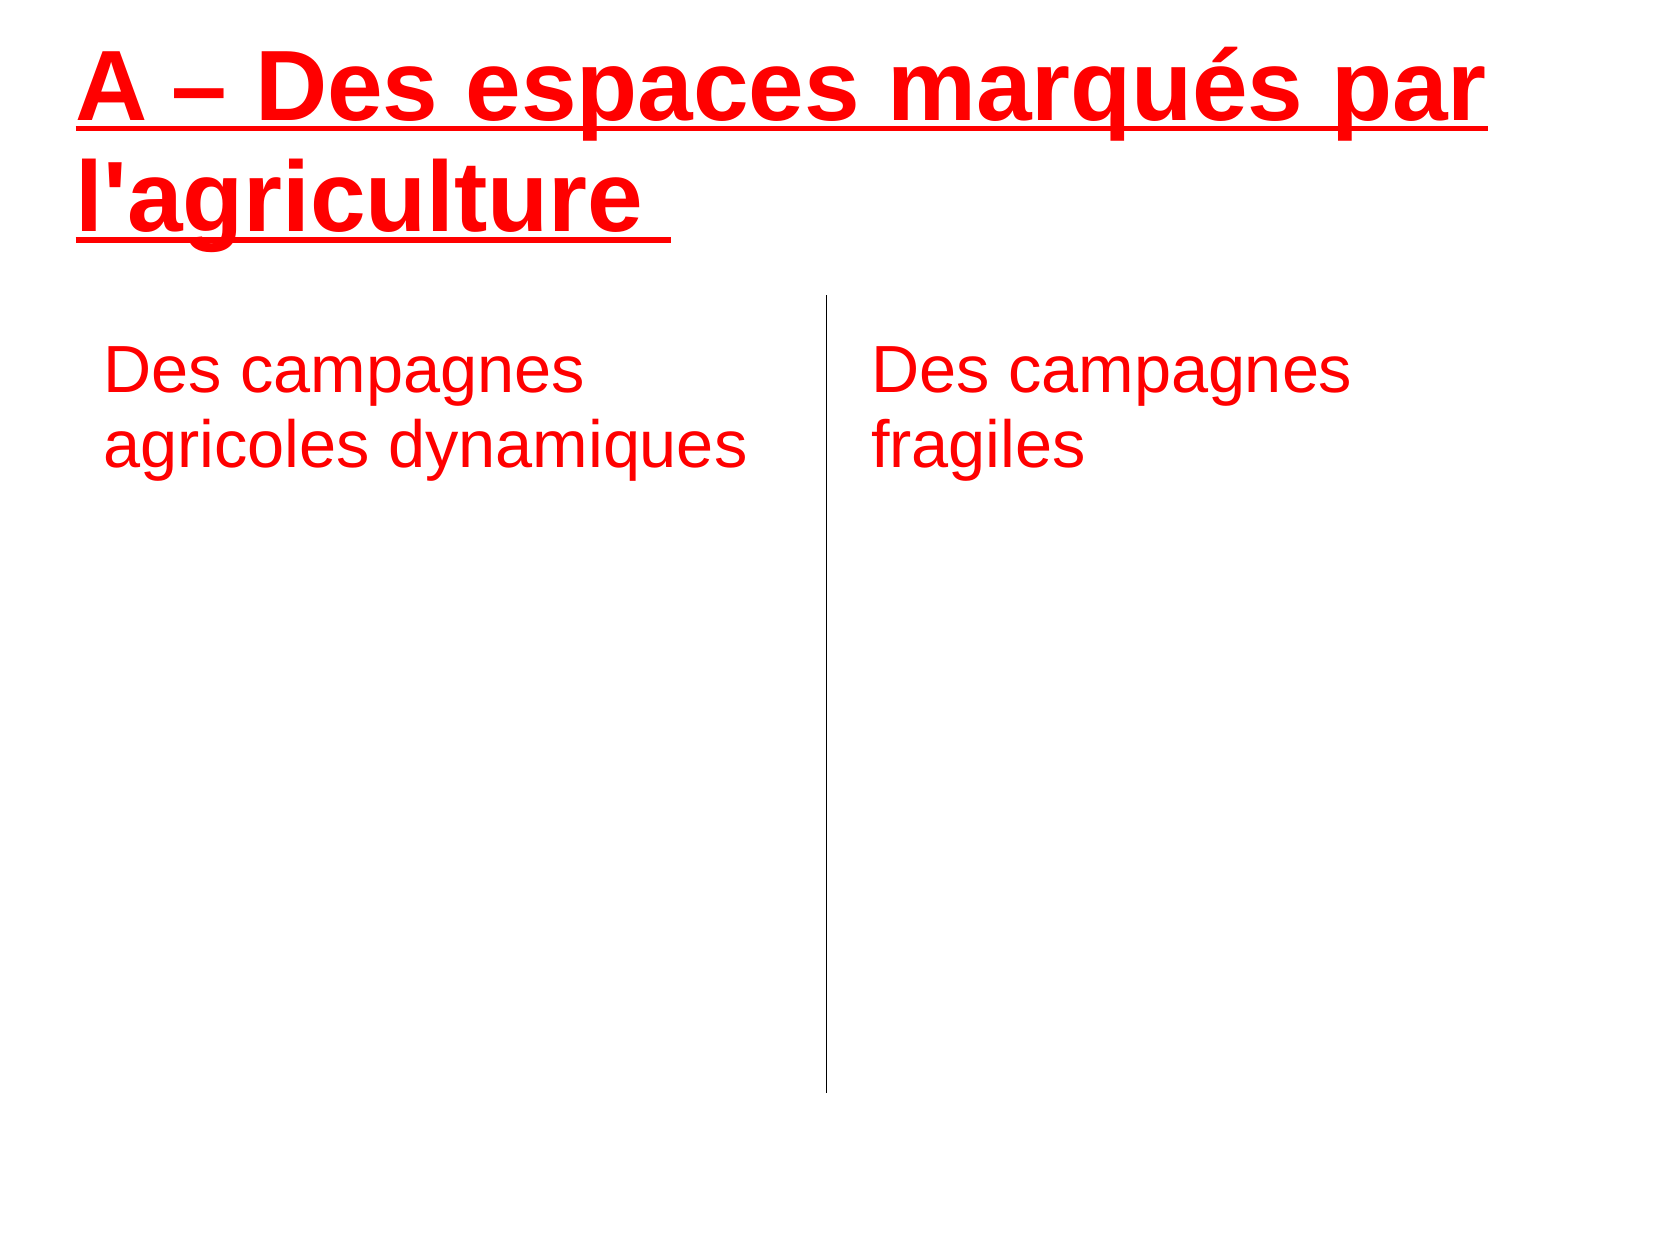

# A – Des espaces marqués par l'agriculture
Des campagnes agricoles dynamiques
Des campagnes fragiles